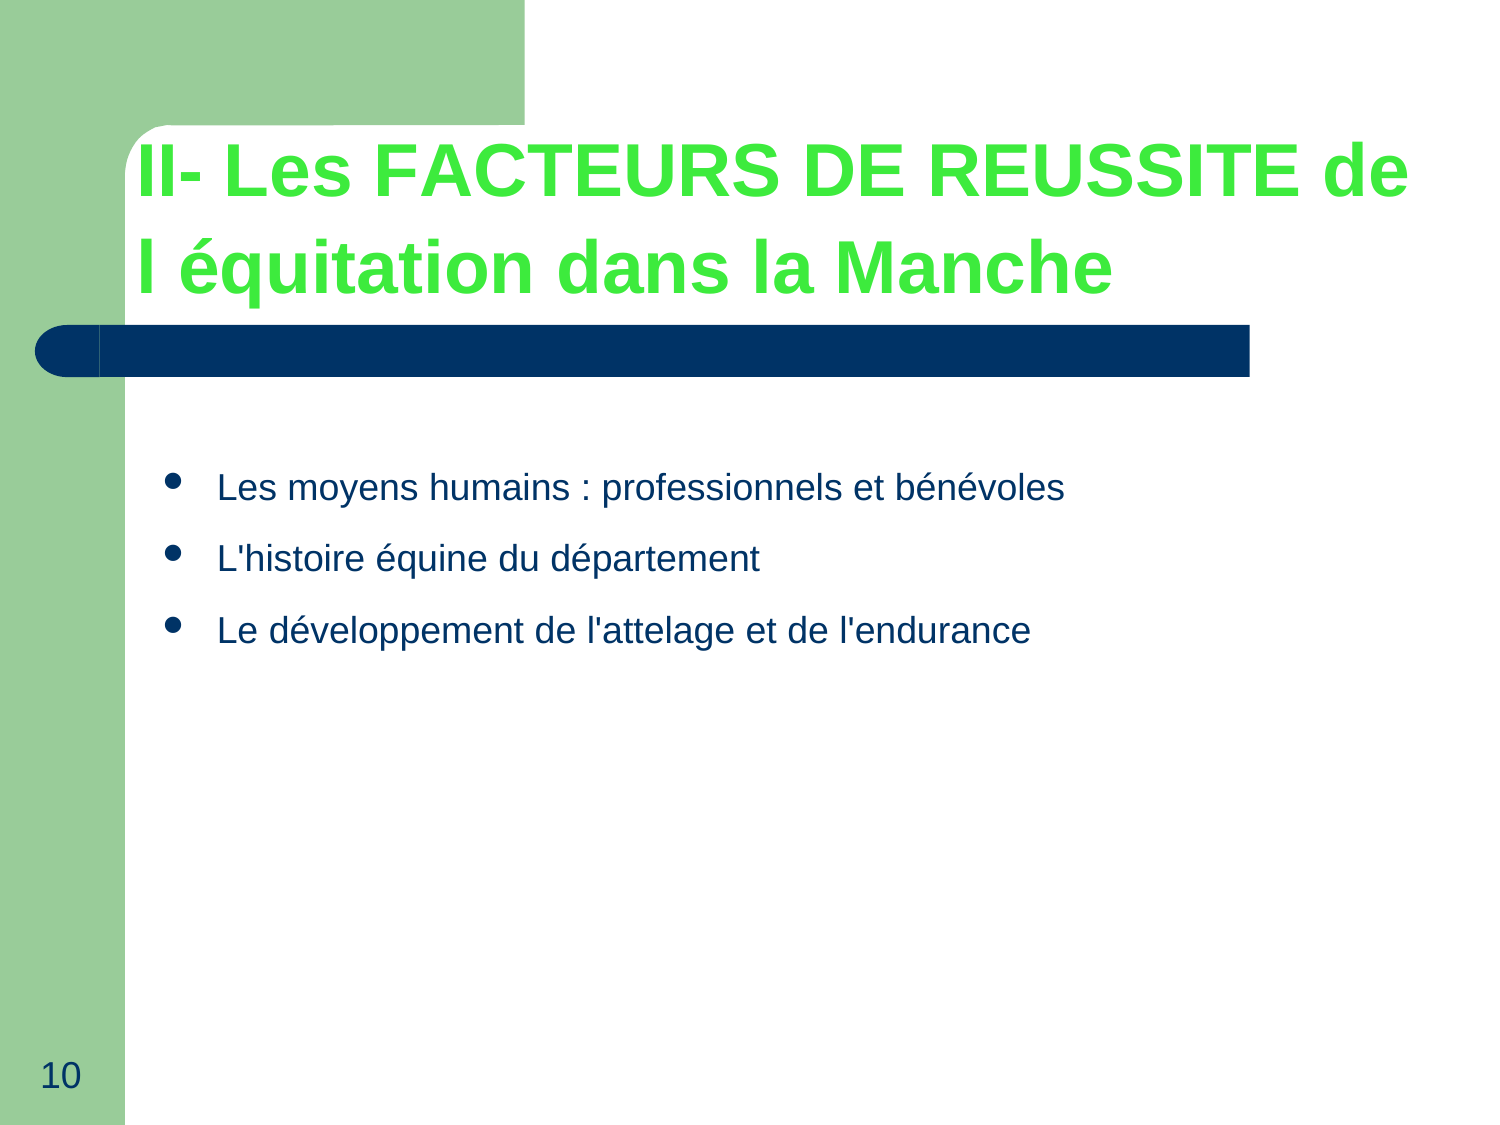

# II- Les FACTEURS DE REUSSITE de l équitation dans la Manche
Les moyens humains : professionnels et bénévoles
L'histoire équine du département
Le développement de l'attelage et de l'endurance
10